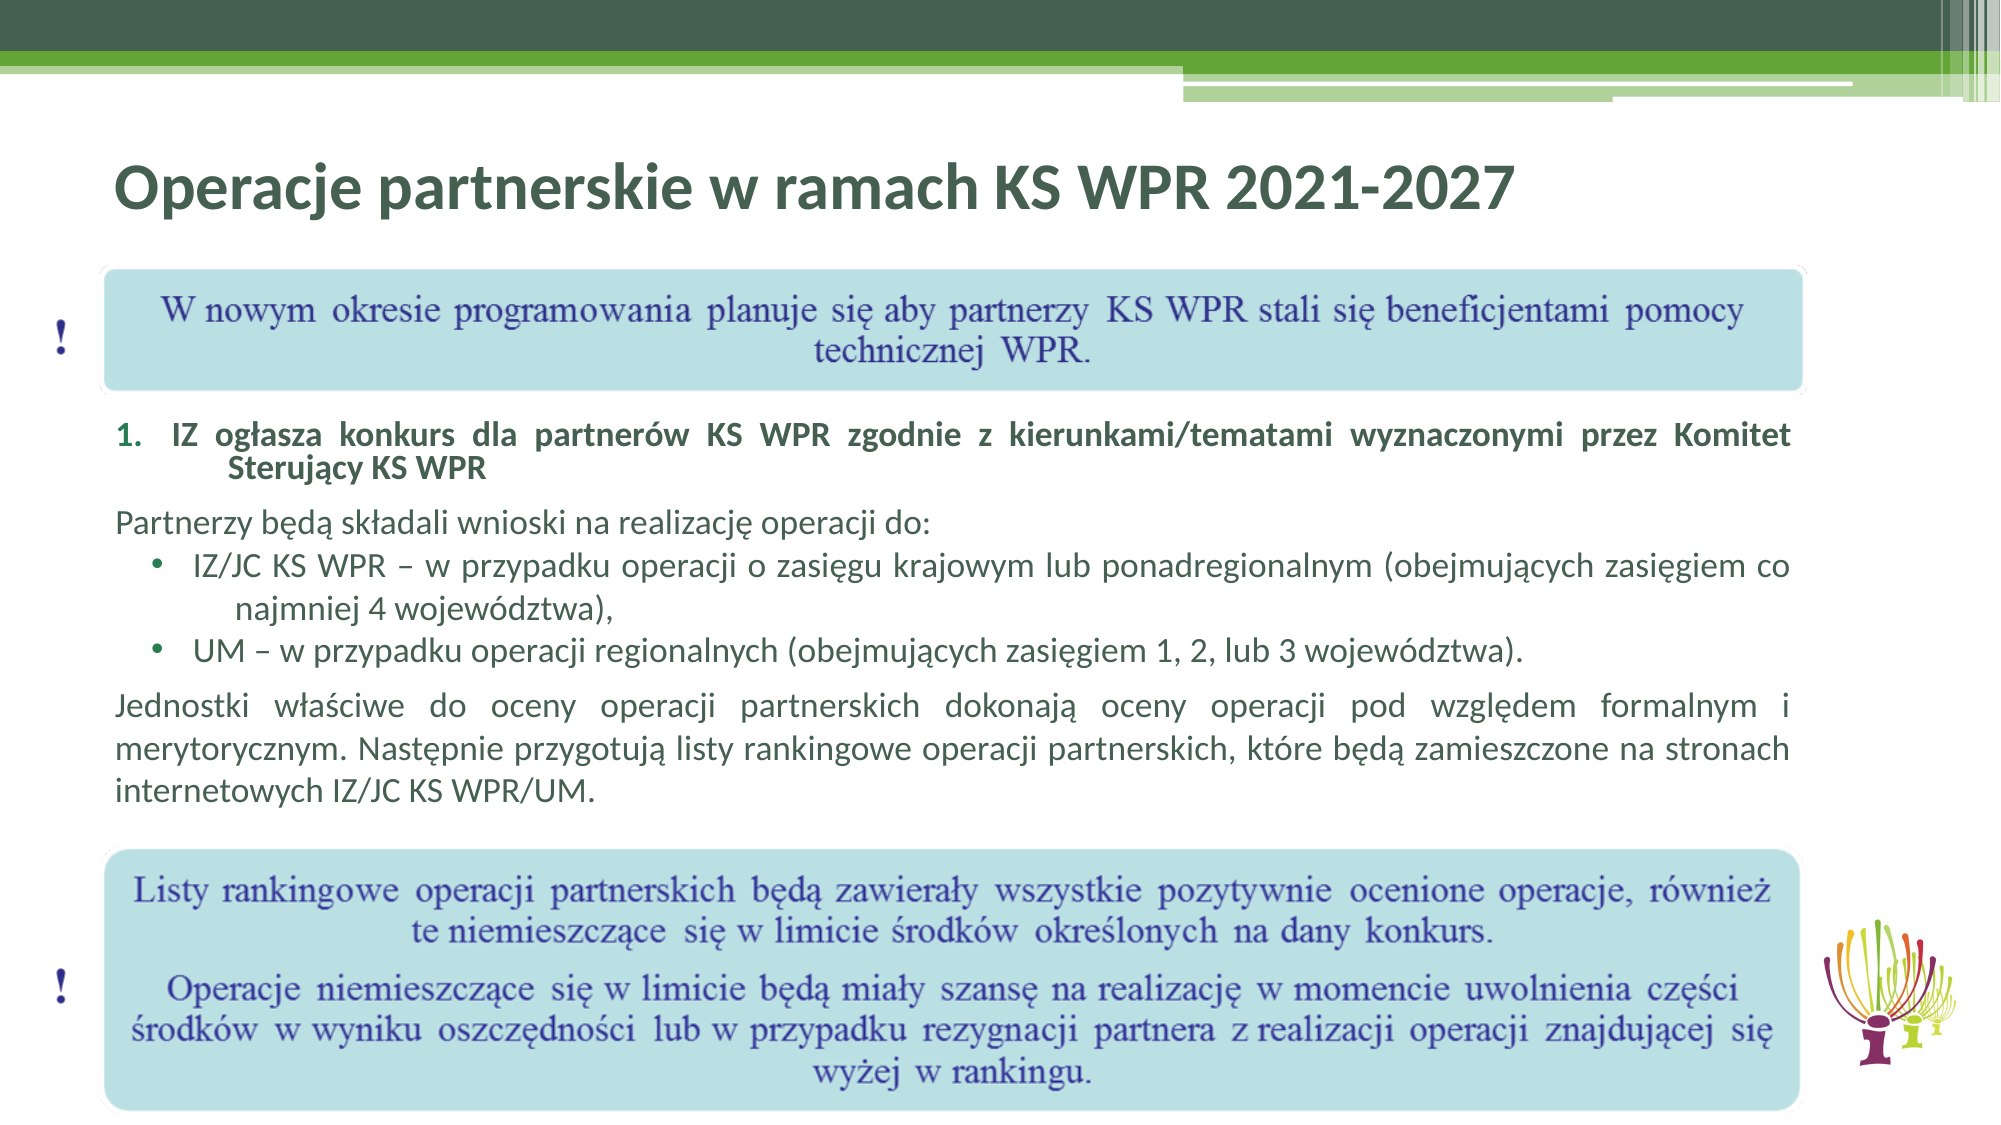

# Operacje partnerskie w ramach KS WPR 2021-2027
IZ ogłasza konkurs dla partnerów KS WPR zgodnie z kierunkami/tematami wyznaczonymi przez Komitet Sterujący KS WPR
Partnerzy będą składali wnioski na realizację operacji do:
IZ/JC KS WPR – w przypadku operacji o zasięgu krajowym lub ponadregionalnym (obejmujących zasięgiem co najmniej 4 województwa),
UM – w przypadku operacji regionalnych (obejmujących zasięgiem 1, 2, lub 3 województwa).
Jednostki właściwe do oceny operacji partnerskich dokonają oceny operacji pod względem formalnym i merytorycznym. Następnie przygotują listy rankingowe operacji partnerskich, które będą zamieszczone na stronach internetowych IZ/JC KS WPR/UM.